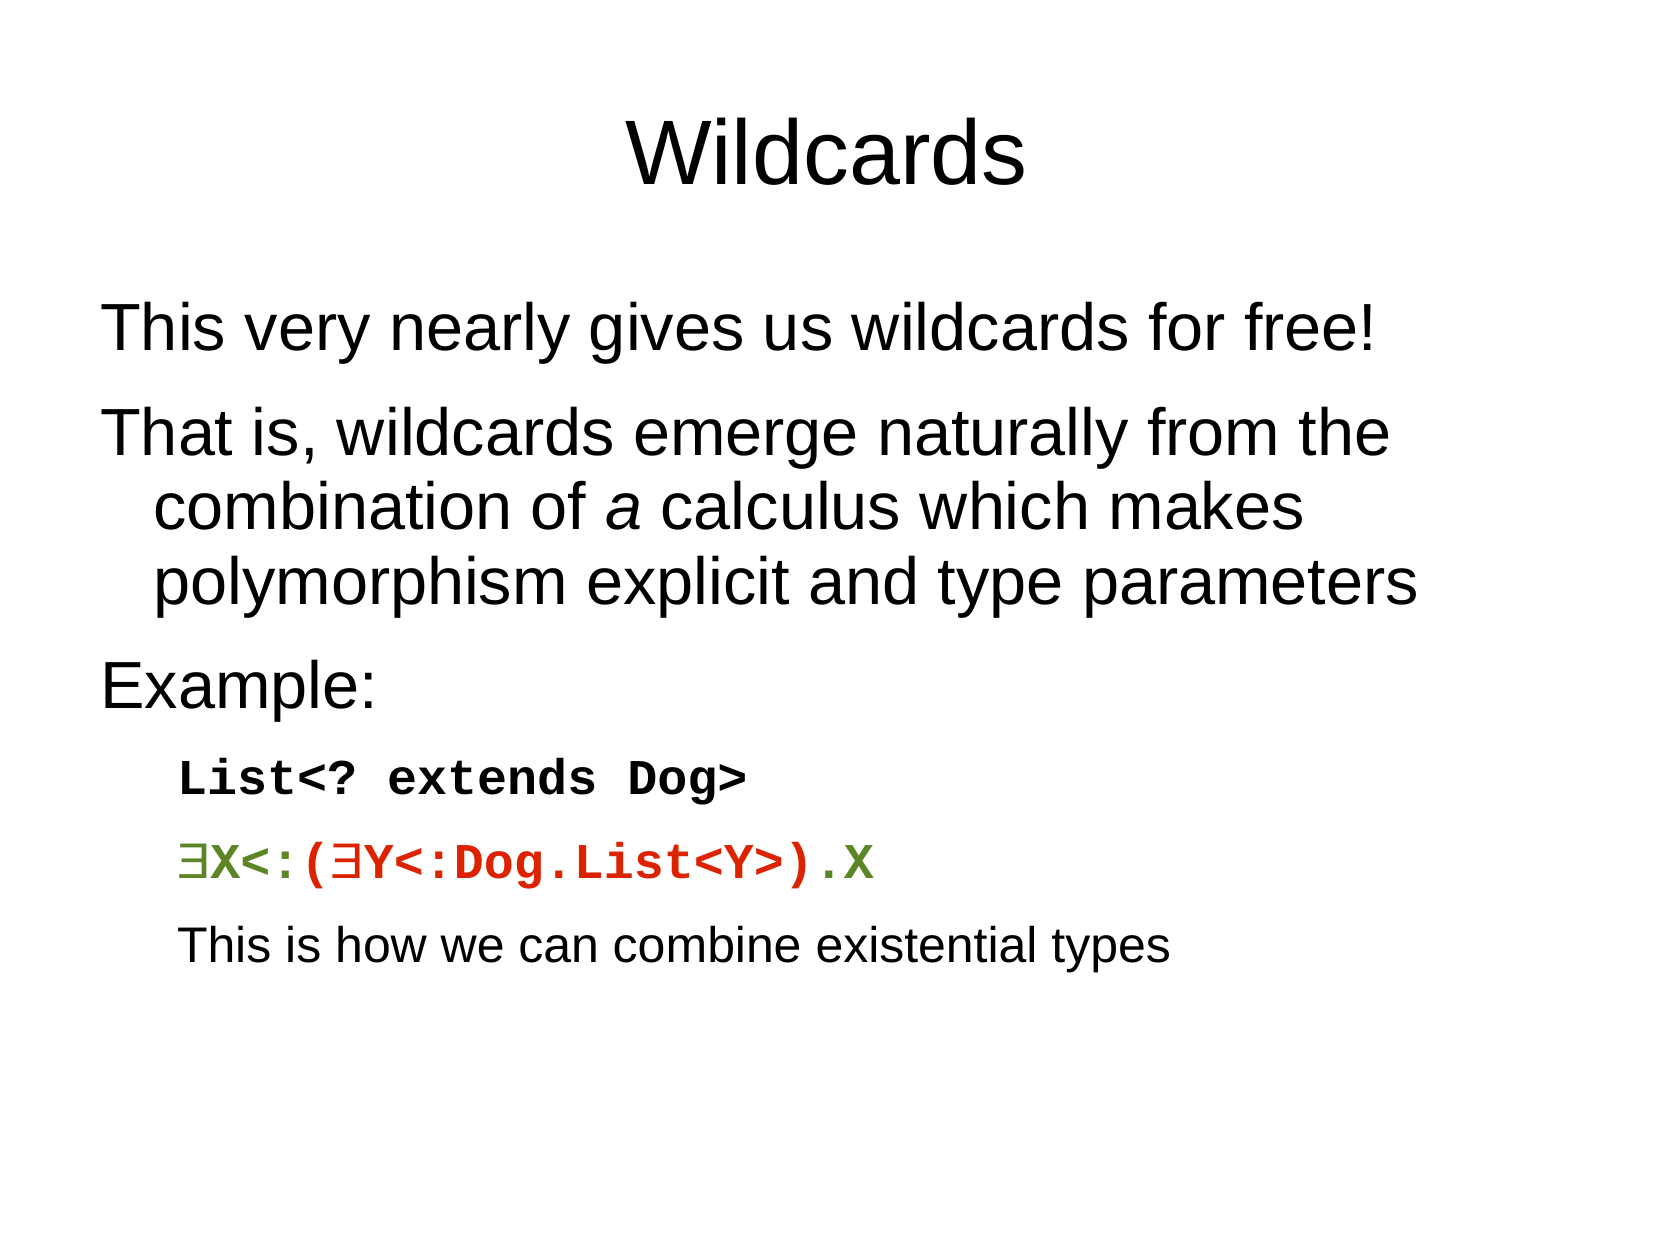

# Wildcards
This very nearly gives us wildcards for free!
That is, wildcards emerge naturally from the combination of a calculus which makes polymorphism explicit and type parameters
Example:
List<? extends Dog>
ƎX<:(ƎY<:Dog.List<Y>).X
This is how we can combine existential types